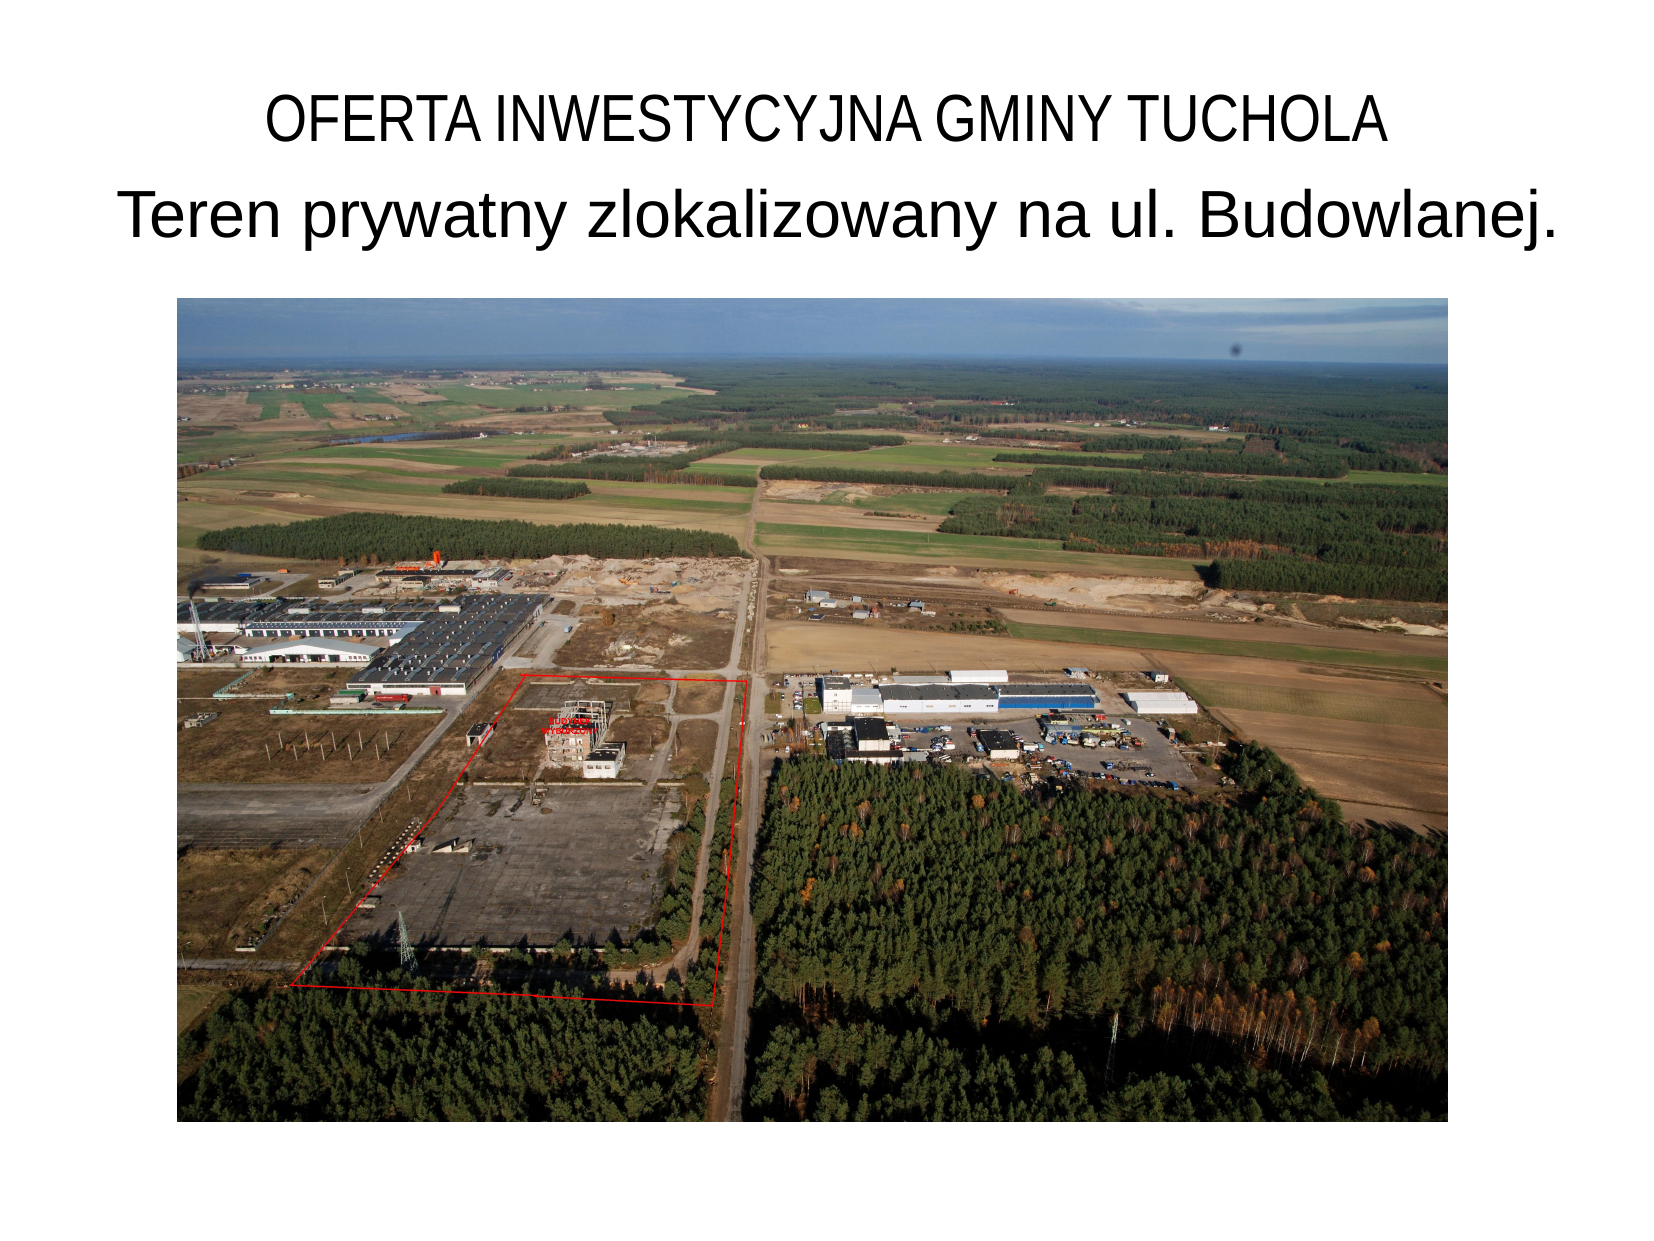

# OFERTA INWESTYCYJNA GMINY TUCHOLA
Teren prywatny zlokalizowany na ul. Budowlanej.